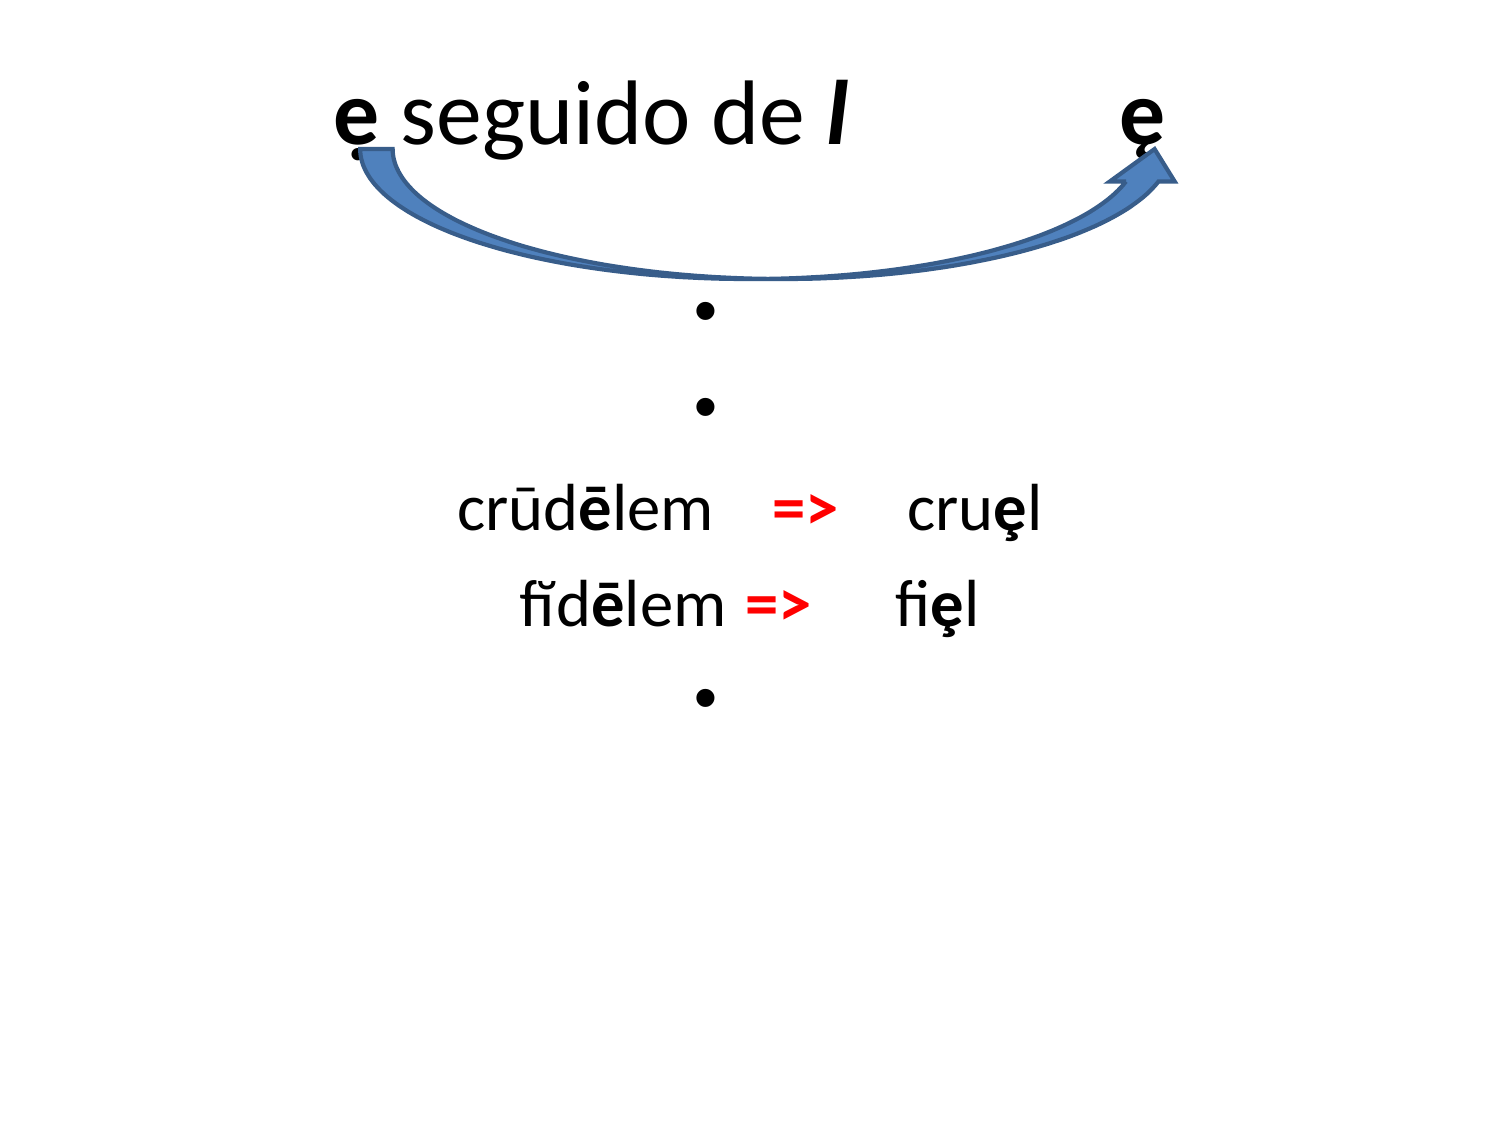

# ẹ seguido de l 	 ę
crūdēlem	 => 	cruȩl
fĭdēlem	=> 	fiȩl